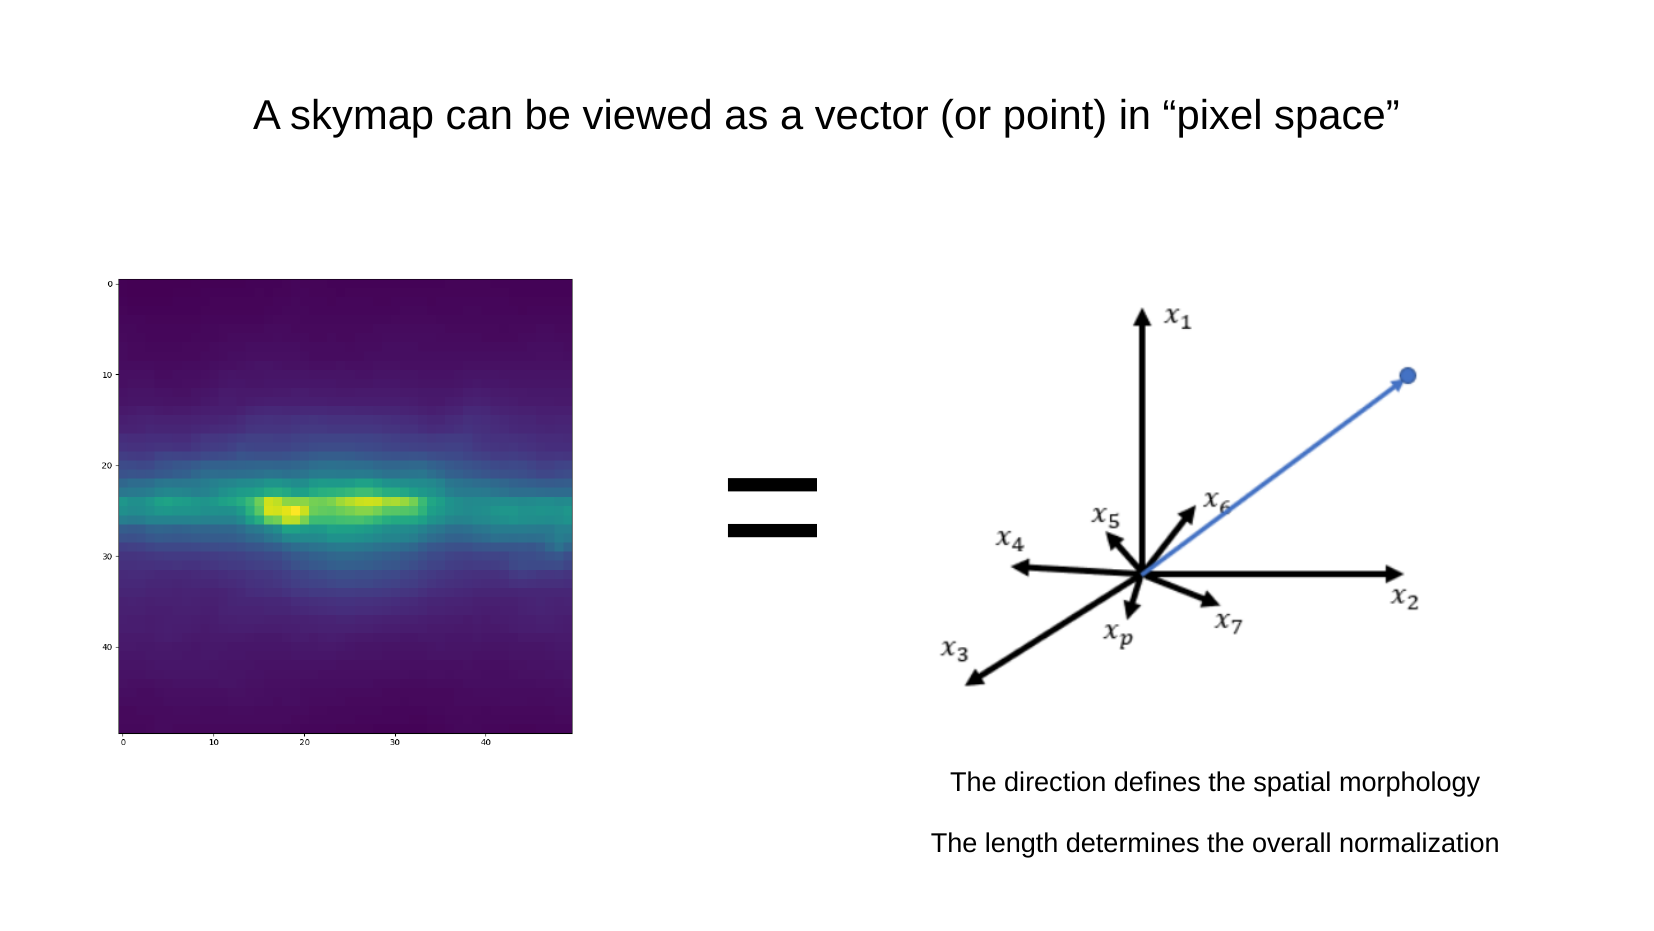

# A skymap can be viewed as a vector (or point) in “pixel space”
=
The direction defines the spatial morphology
The length determines the overall normalization